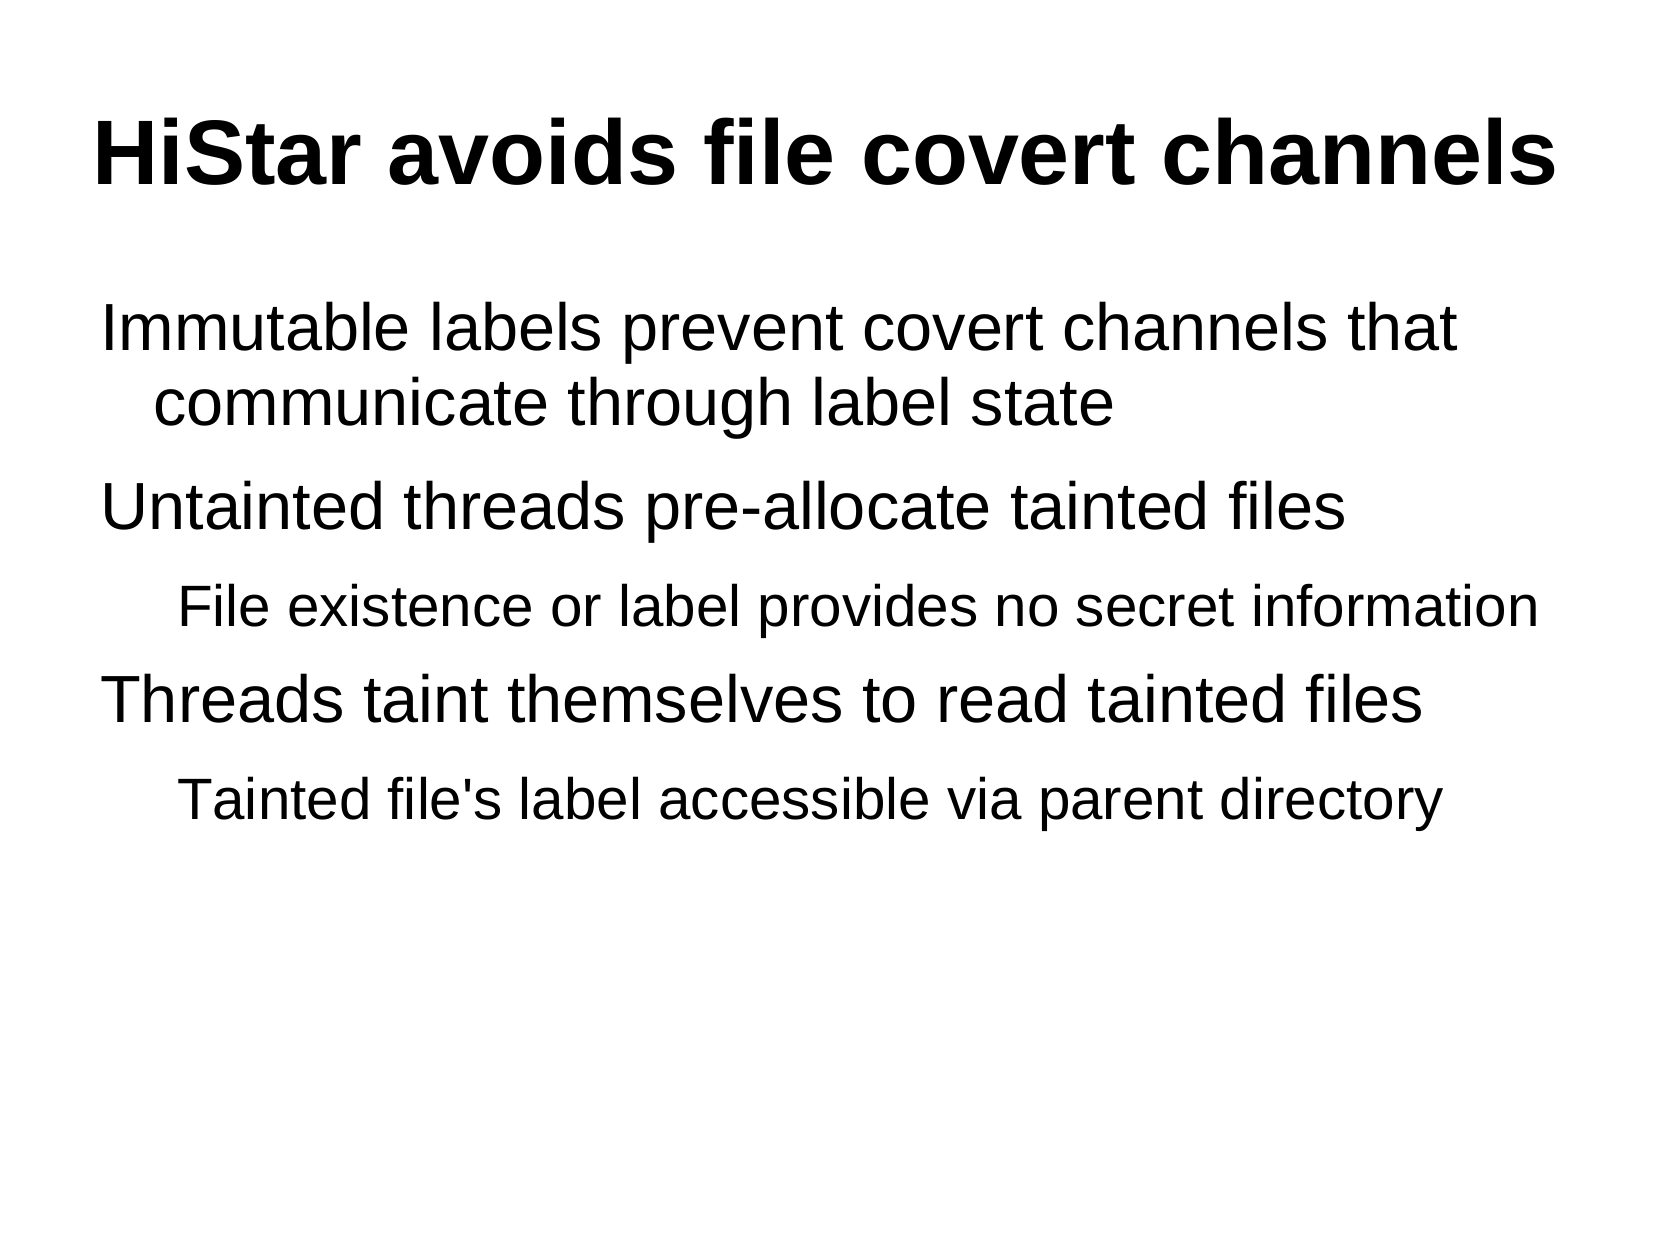

# HiStar avoids file covert channels
Immutable labels prevent covert channels that communicate through label state
Untainted threads pre-allocate tainted files
File existence or label provides no secret information
Threads taint themselves to read tainted files
Tainted file's label accessible via parent directory